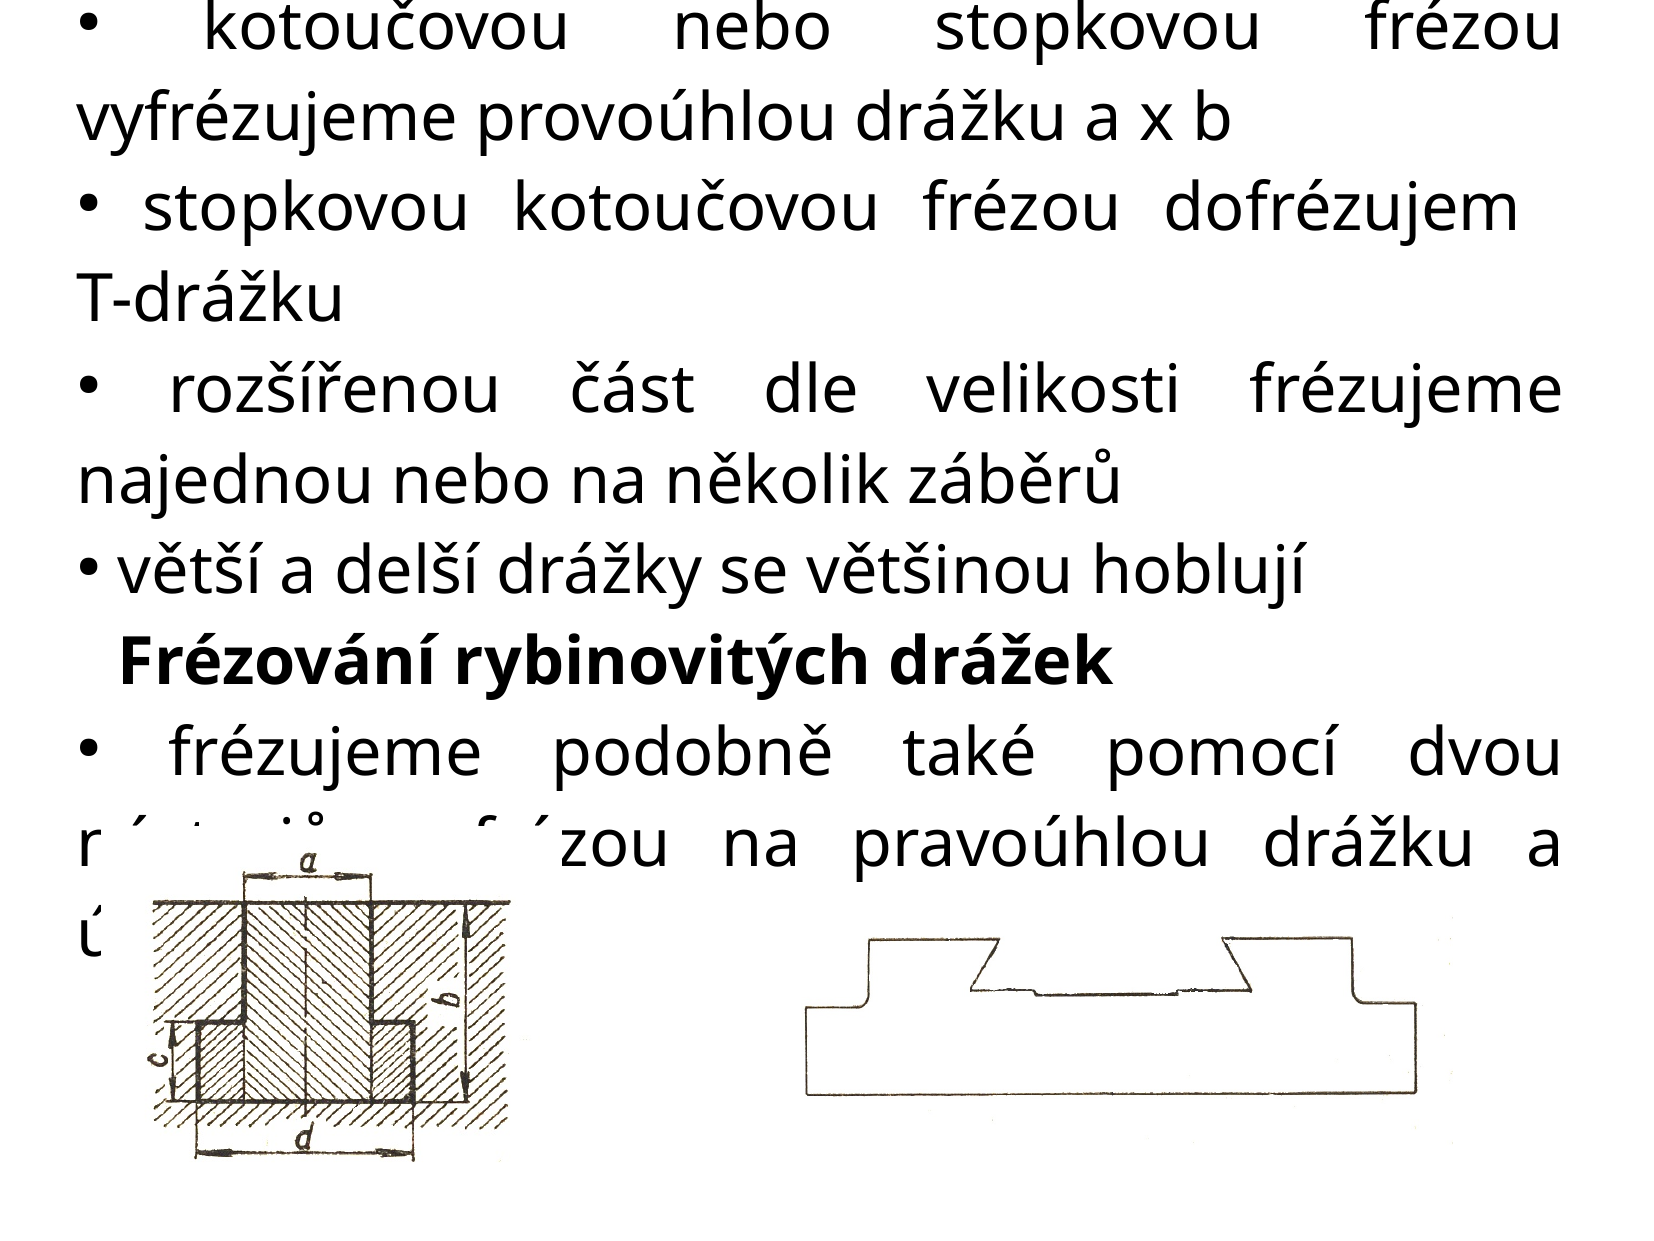

# Frézování T – drážek
 kotoučovou nebo stopkovou frézou vyfrézujeme provoúhlou drážku a x b
 stopkovou kotoučovou frézou dofrézujem
T-drážku
 rozšířenou část dle velikosti frézujeme najednou nebo na několik záběrů
 větší a delší drážky se většinou hoblují
 Frézování rybinovitých drážek
 frézujeme podobně také pomocí dvou nástrojů – frézou na pravoúhlou drážku a úhlovou frézou.